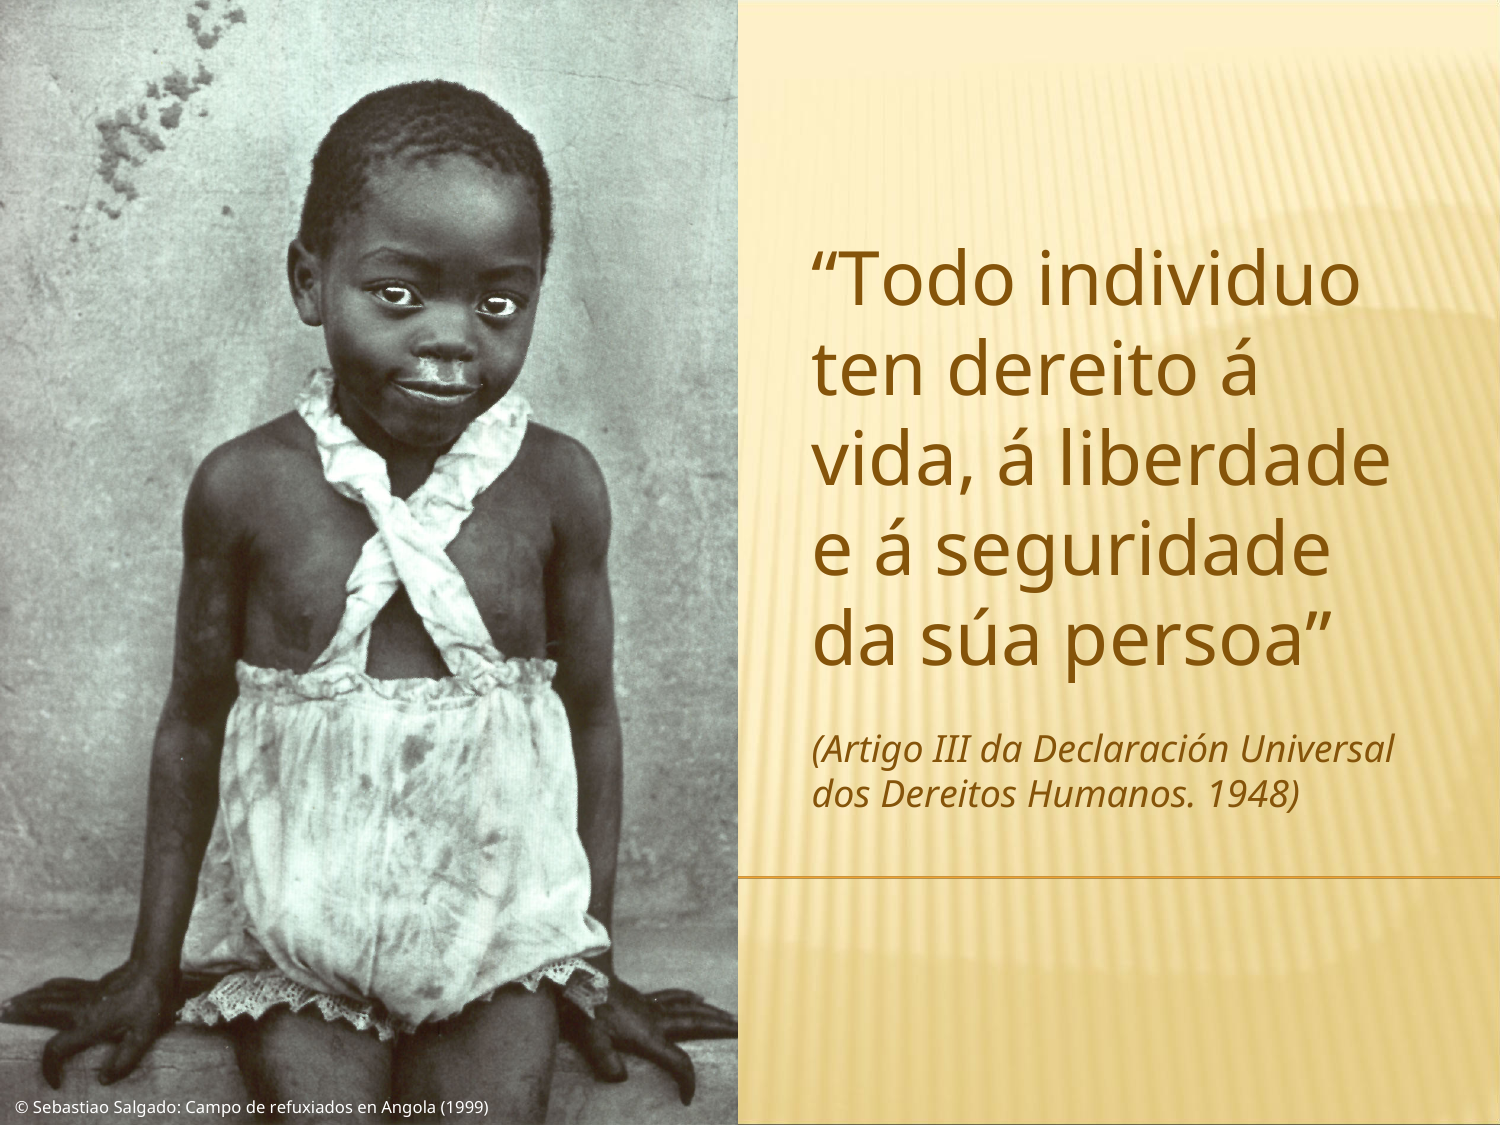

“Todo individuo ten dereito á vida, á liberdade e á seguridade da súa persoa”
(Artigo III da Declaración Universal dos Dereitos Humanos. 1948)
© Sebastiao Salgado: Campo de refuxiados en Angola (1999)